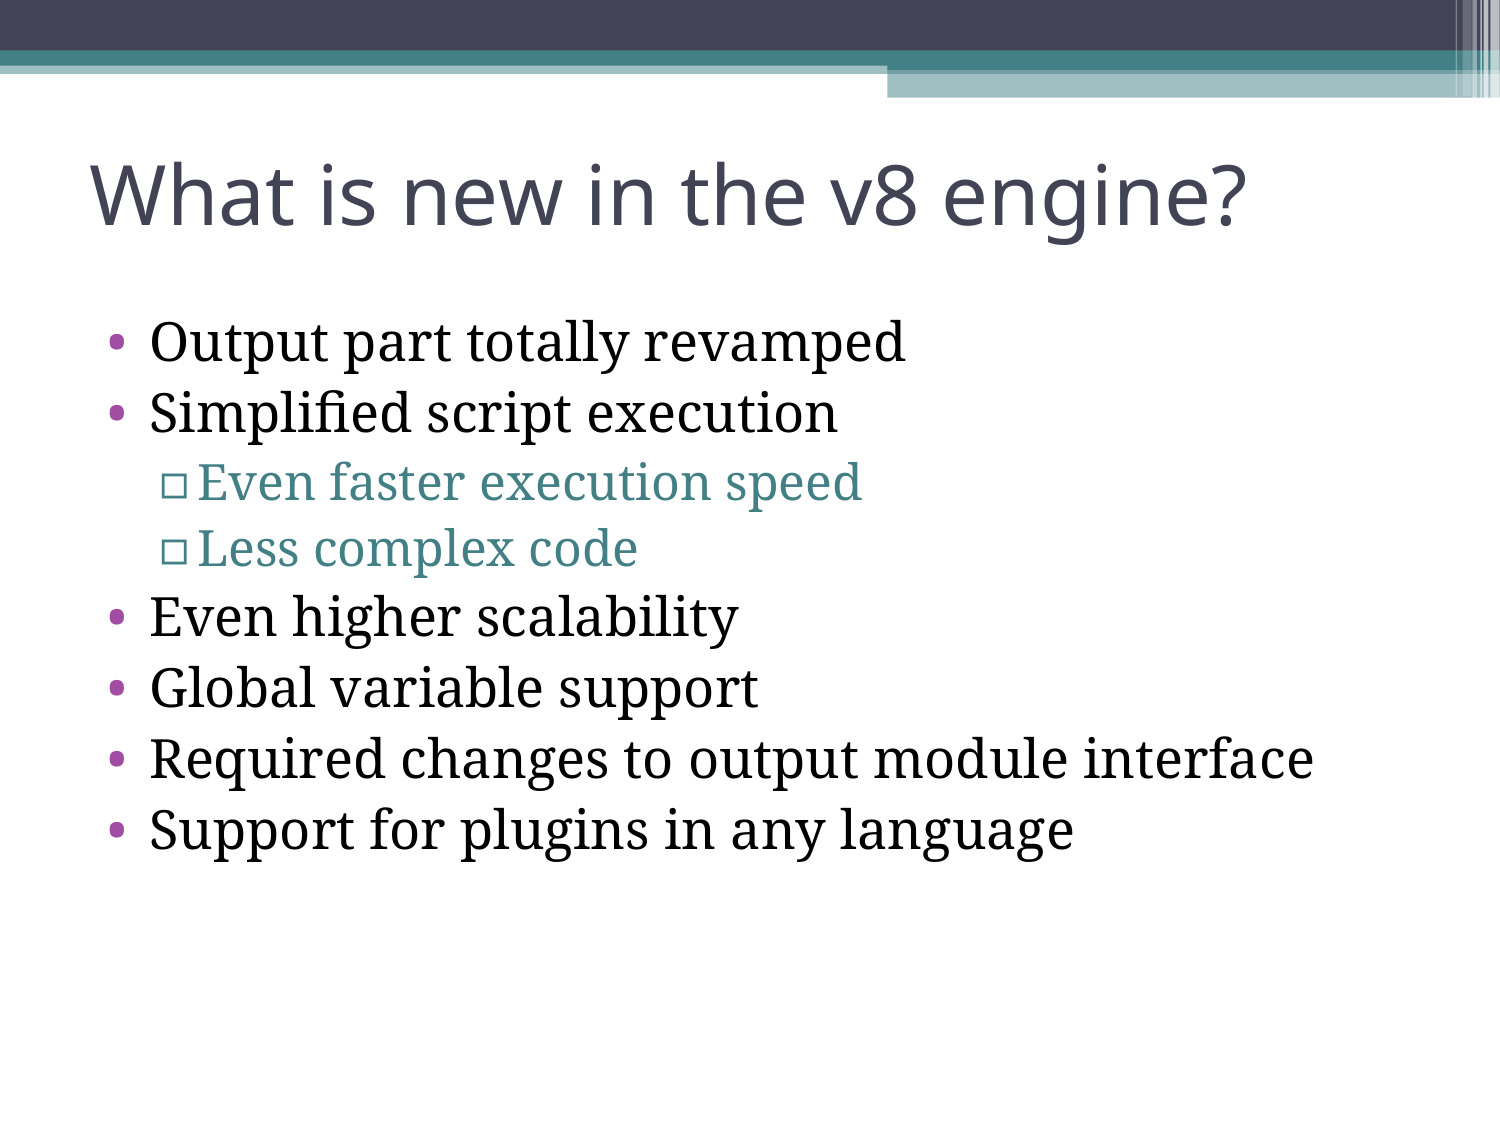

# What is new in the v8 engine?
Output part totally revamped
Simplified script execution
Even faster execution speed
Less complex code
Even higher scalability
Global variable support
Required changes to output module interface
Support for plugins in any language